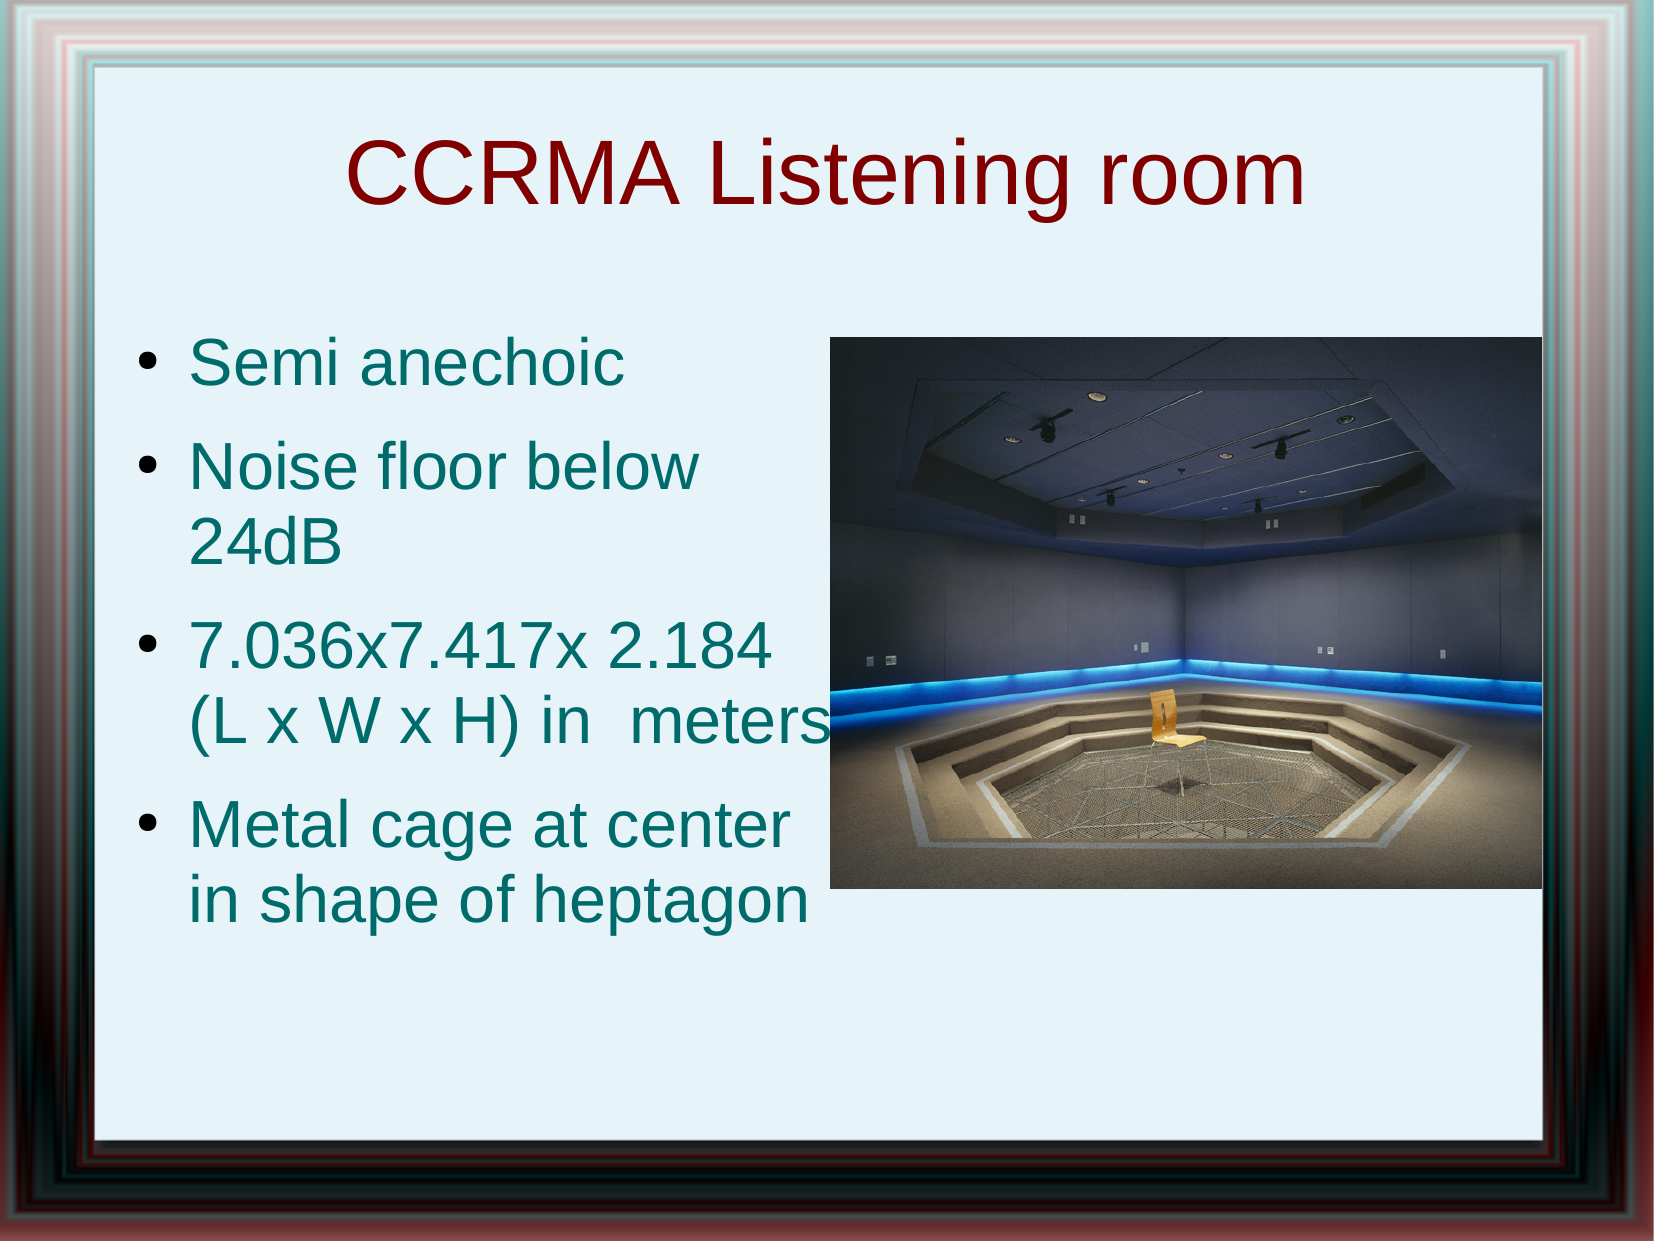

# CCRMA Listening room
Semi anechoic
Noise floor below 24dB
7.036x7.417x 2.184 (L x W x H) in meters
Metal cage at center in shape of heptagon